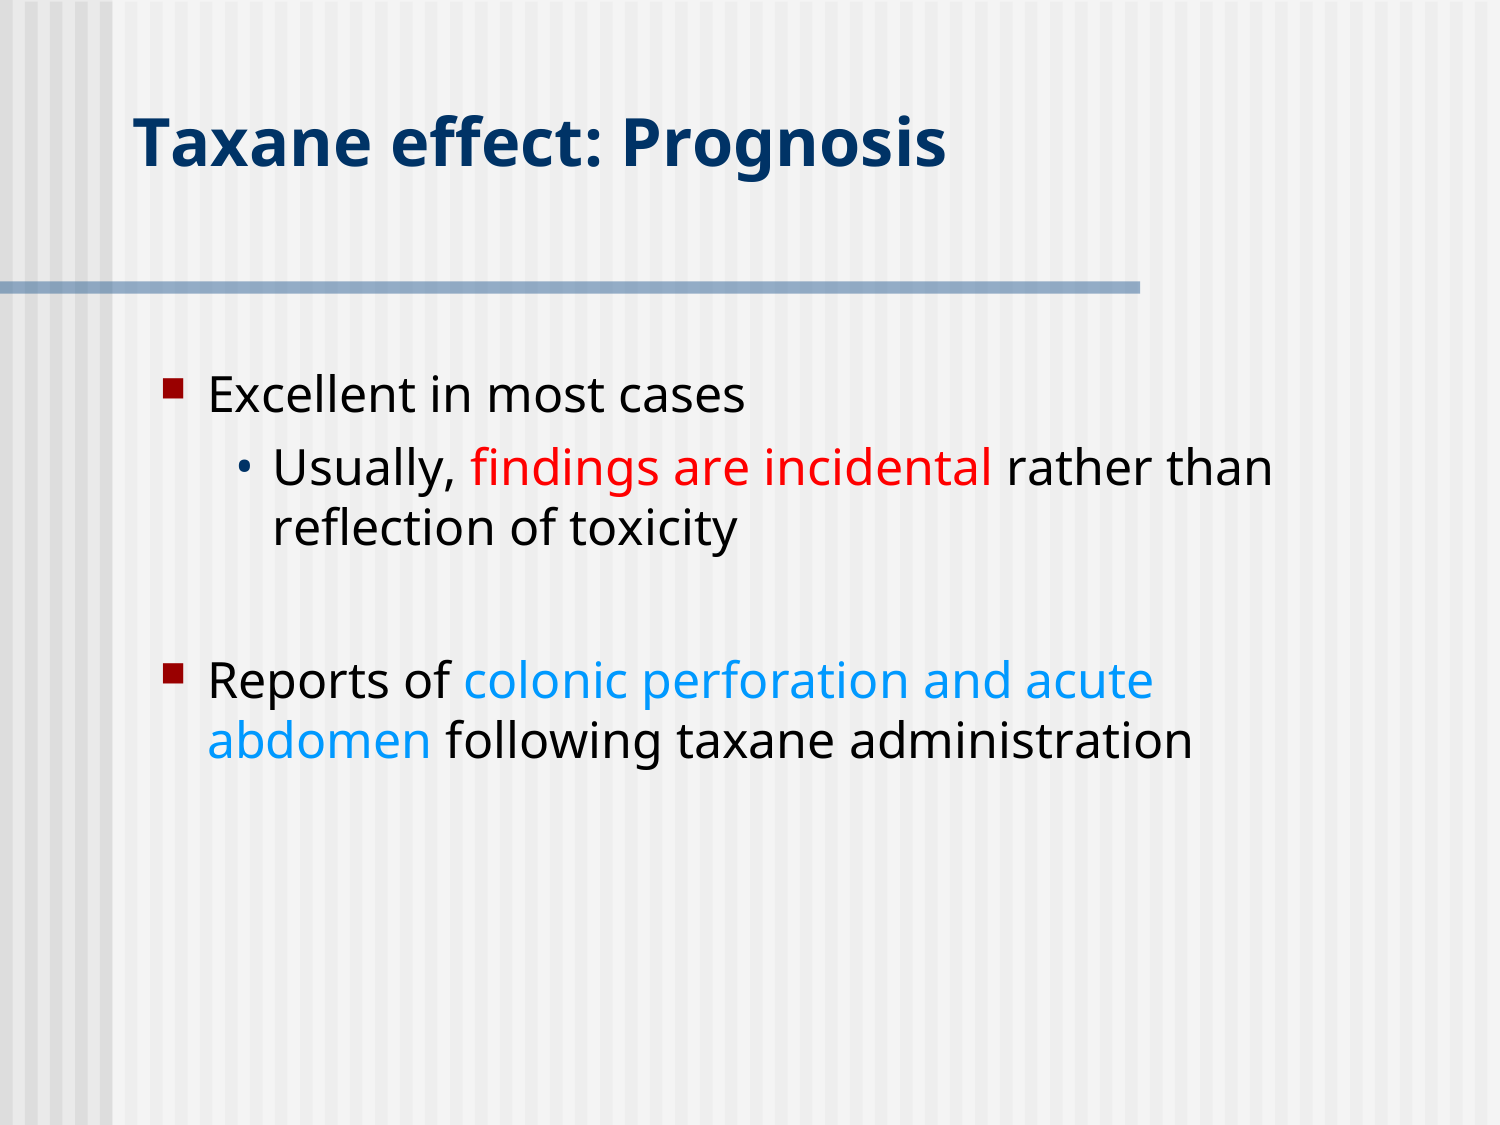

# Taxane effect: Prognosis
Excellent in most cases
Usually, findings are incidental rather than reflection of toxicity
Reports of colonic perforation and acute abdomen following taxane administration